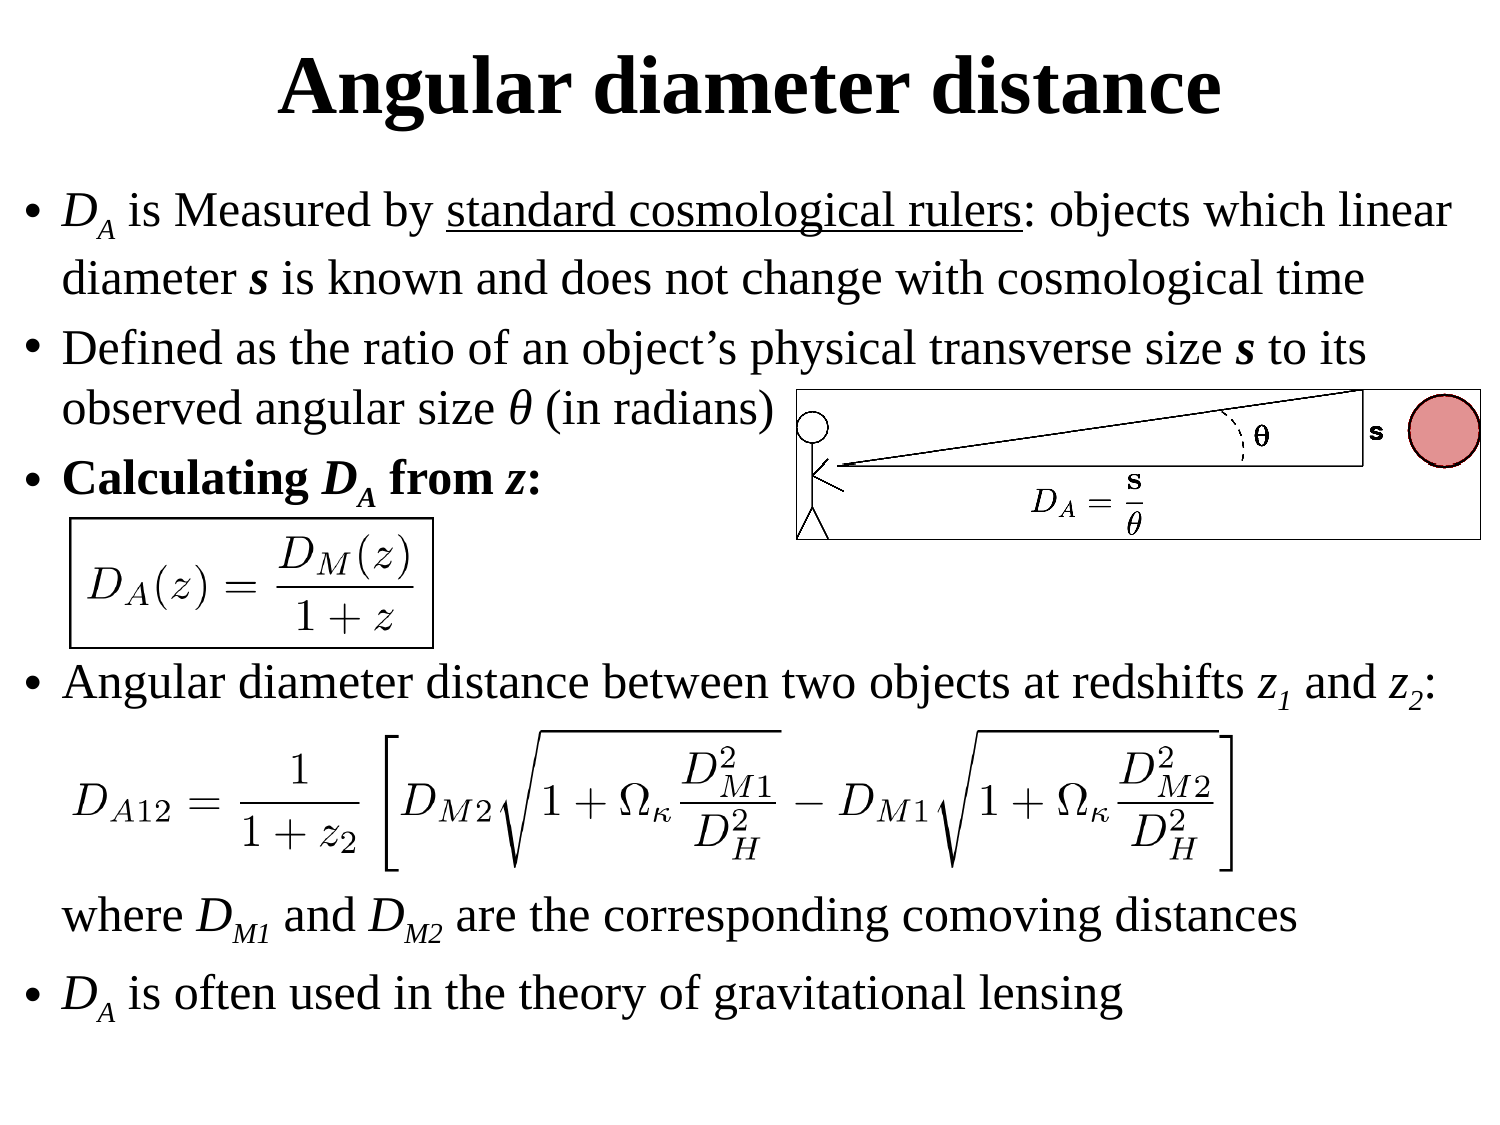

# Angular diameter distance
DA is Measured by standard cosmological rulers: objects which linear diameter s is known and does not change with cosmological time
Defined as the ratio of an object’s physical transverse size s to its observed angular size θ (in radians)
Calculating DA from z:
Angular diameter distance between two objects at redshifts z1 and z2:
where DM1 and DM2 are the corresponding comoving distances
DA is often used in the theory of gravitational lensing